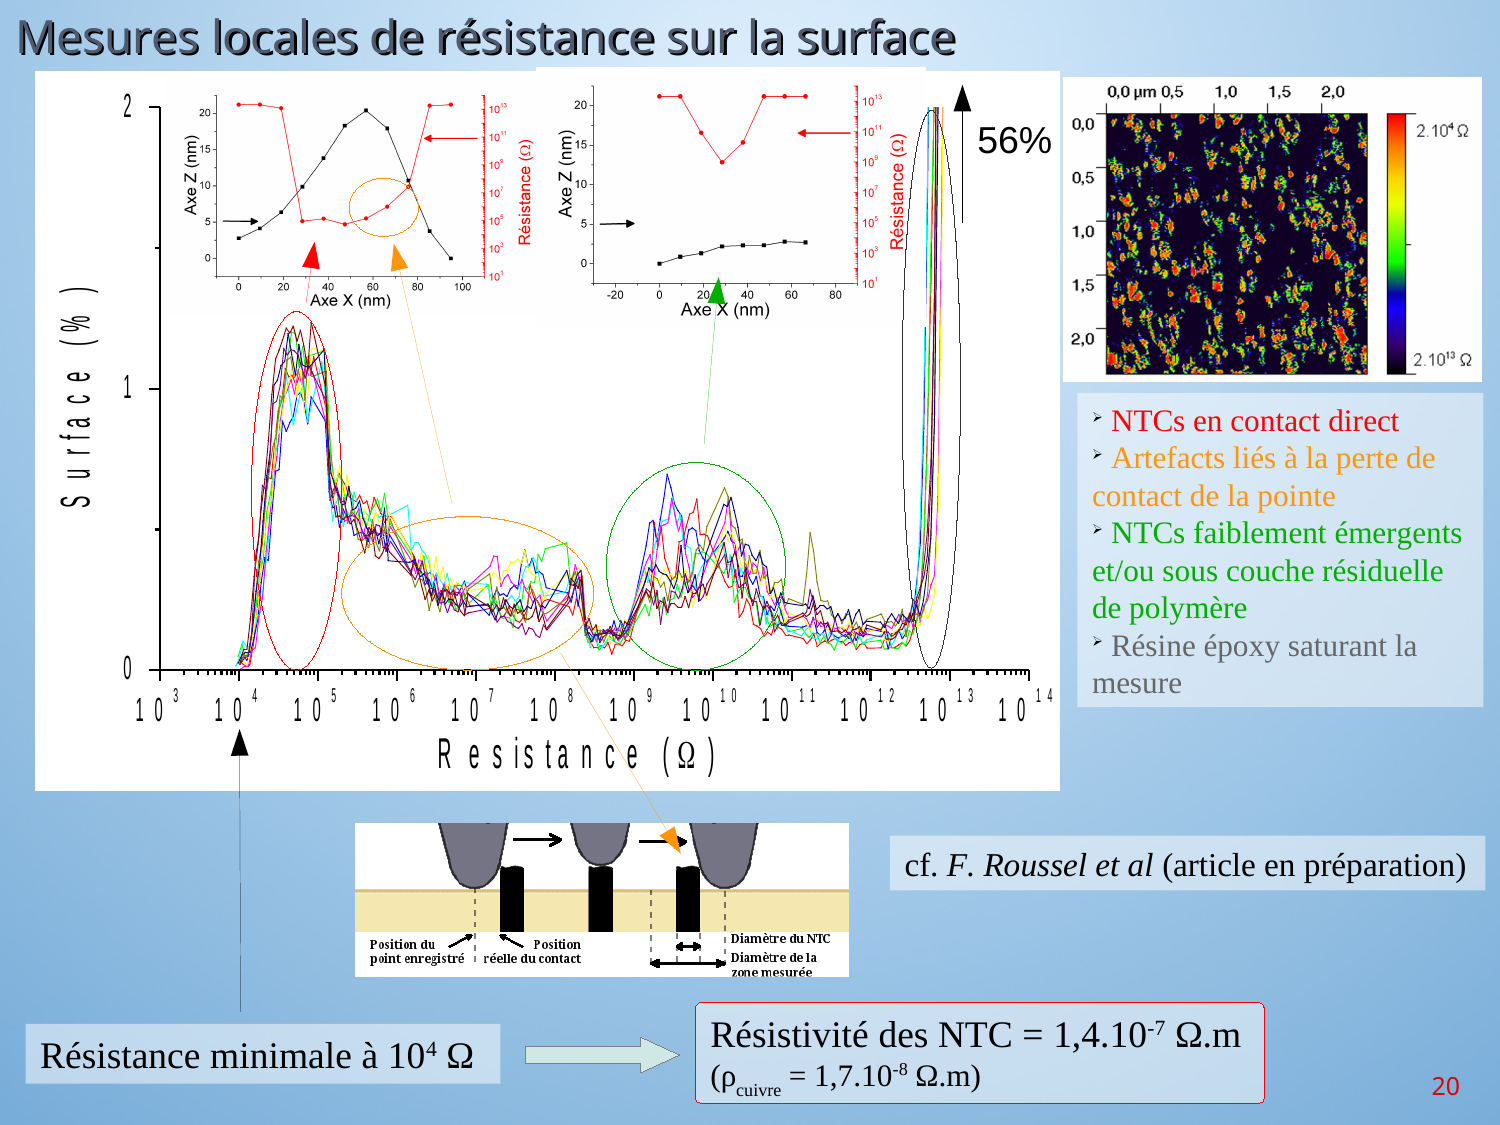

# Mesures locales de résistance sur la surface
56%
 NTCs en contact direct
 Artefacts liés à la perte de contact de la pointe
 NTCs faiblement émergents et/ou sous couche résiduelle de polymère
 Résine époxy saturant la mesure
cf. F. Roussel et al (article en préparation)
7
Résistivité des NTC = 1,4.10-7 Ω.m
(ρcuivre = 1,7.10-8 Ω.m)
Résistance minimale à 104 Ω